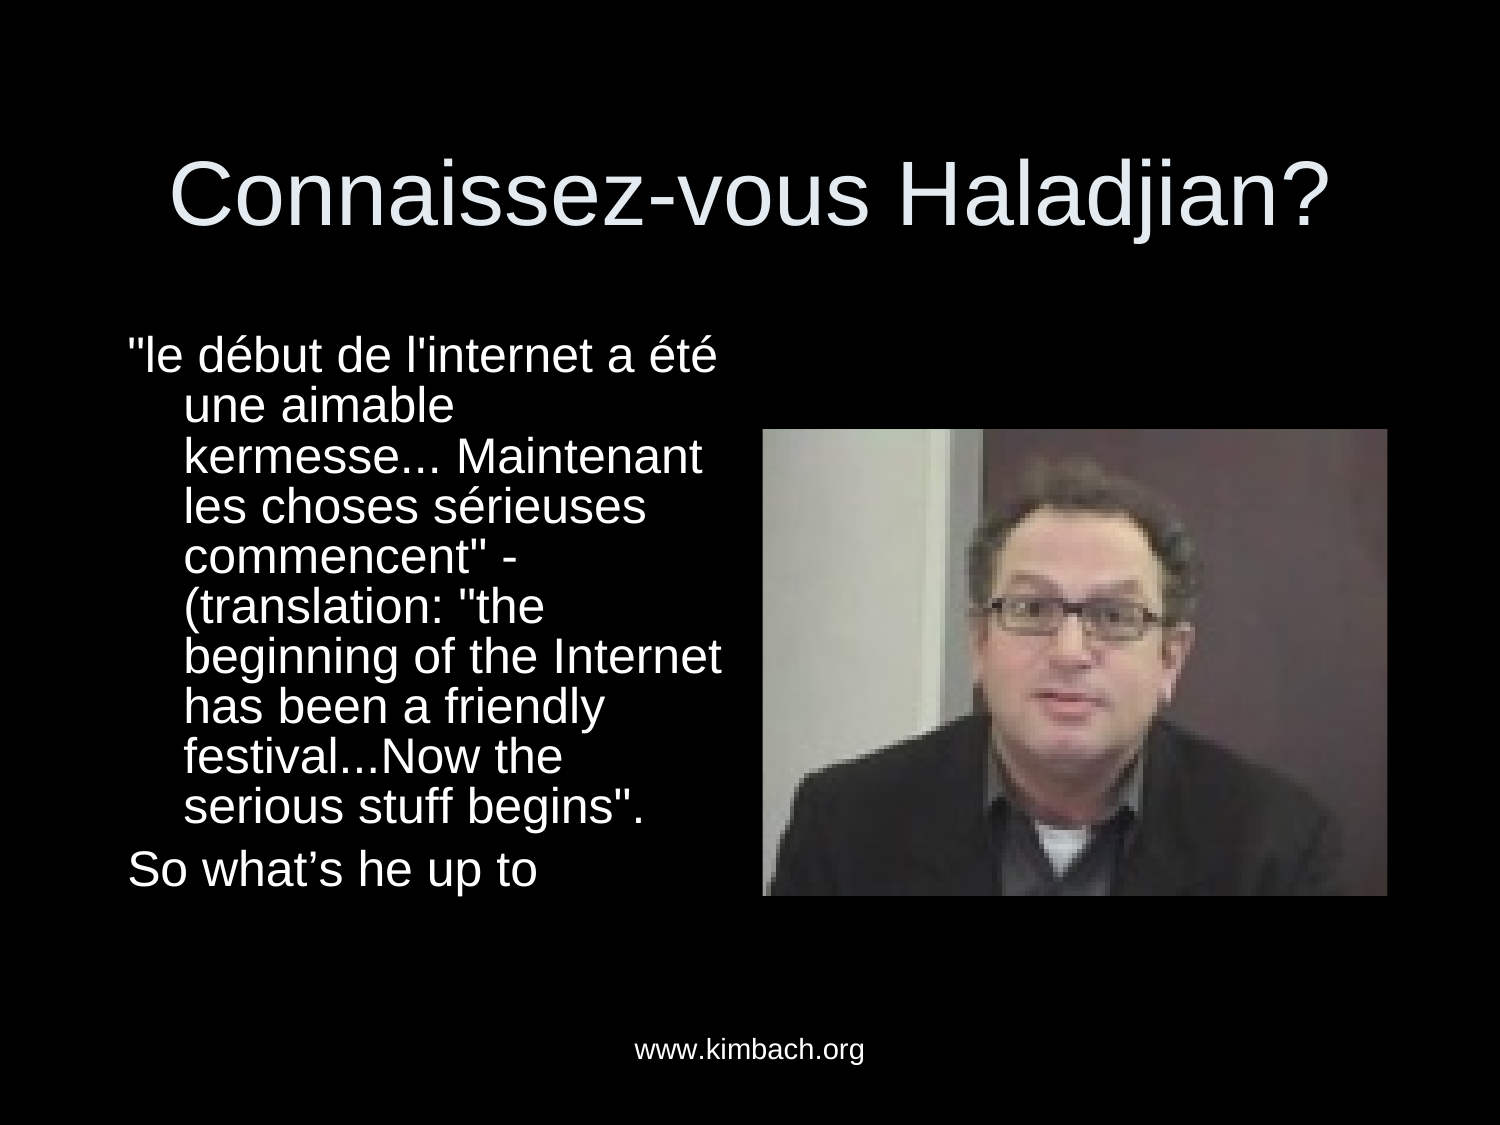

# Connaissez-vous Haladjian?
"le début de l'internet a été une aimable kermesse... Maintenant les choses sérieuses commencent" - (translation: "the beginning of the Internet has been a friendly festival...Now the serious stuff begins".
So what’s he up to
www.kimbach.org